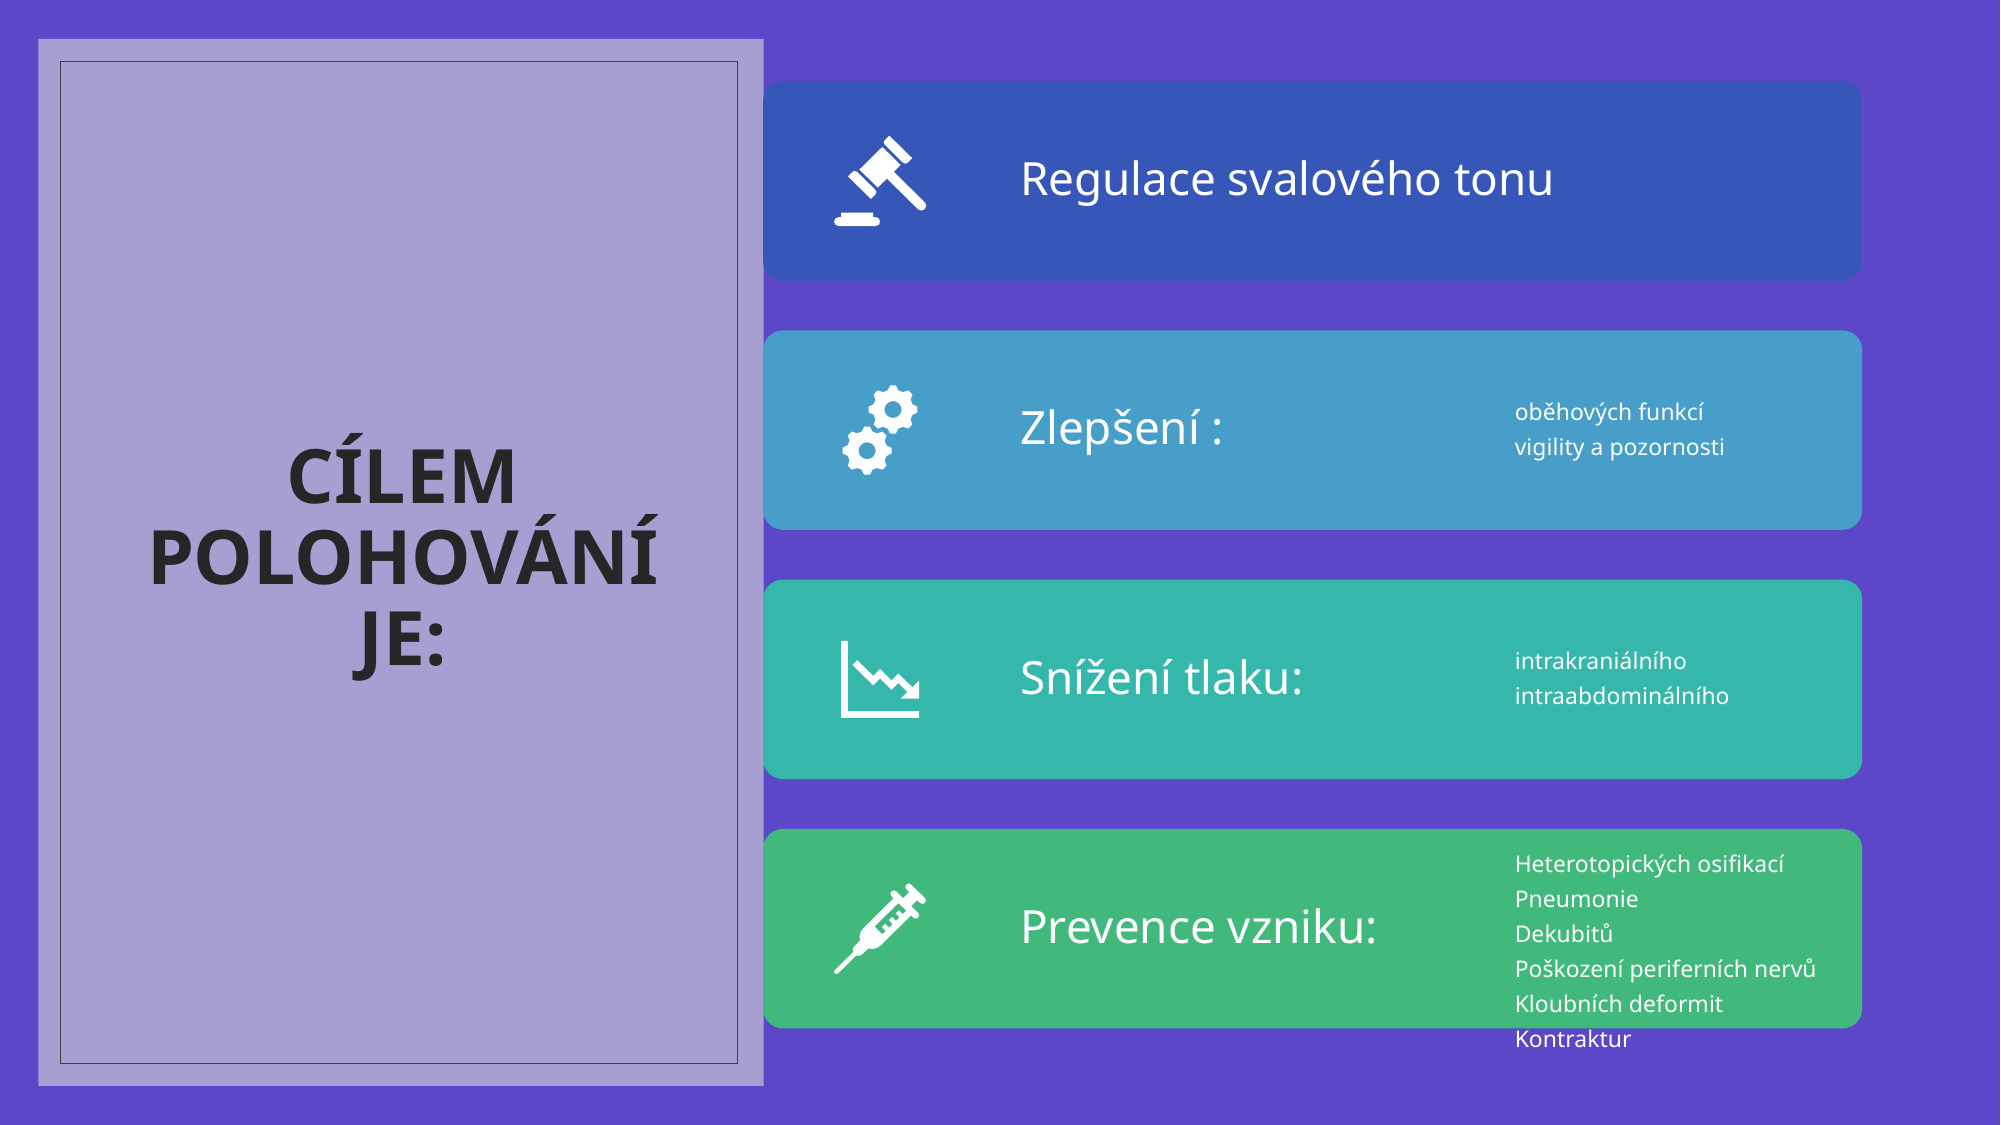

Regulace svalového tonu
Zlepšení :
oběhových funkcí
vigility a pozornosti
Snížení tlaku:
intrakraniálního
intraabdominálního
Prevence vzniku:
Heterotopických osifikací
Pneumonie
Dekubitů
Poškození periferních nervů
Kloubních deformit
Kontraktur
# CÍLEM POLOHOVÁNÍ JE: